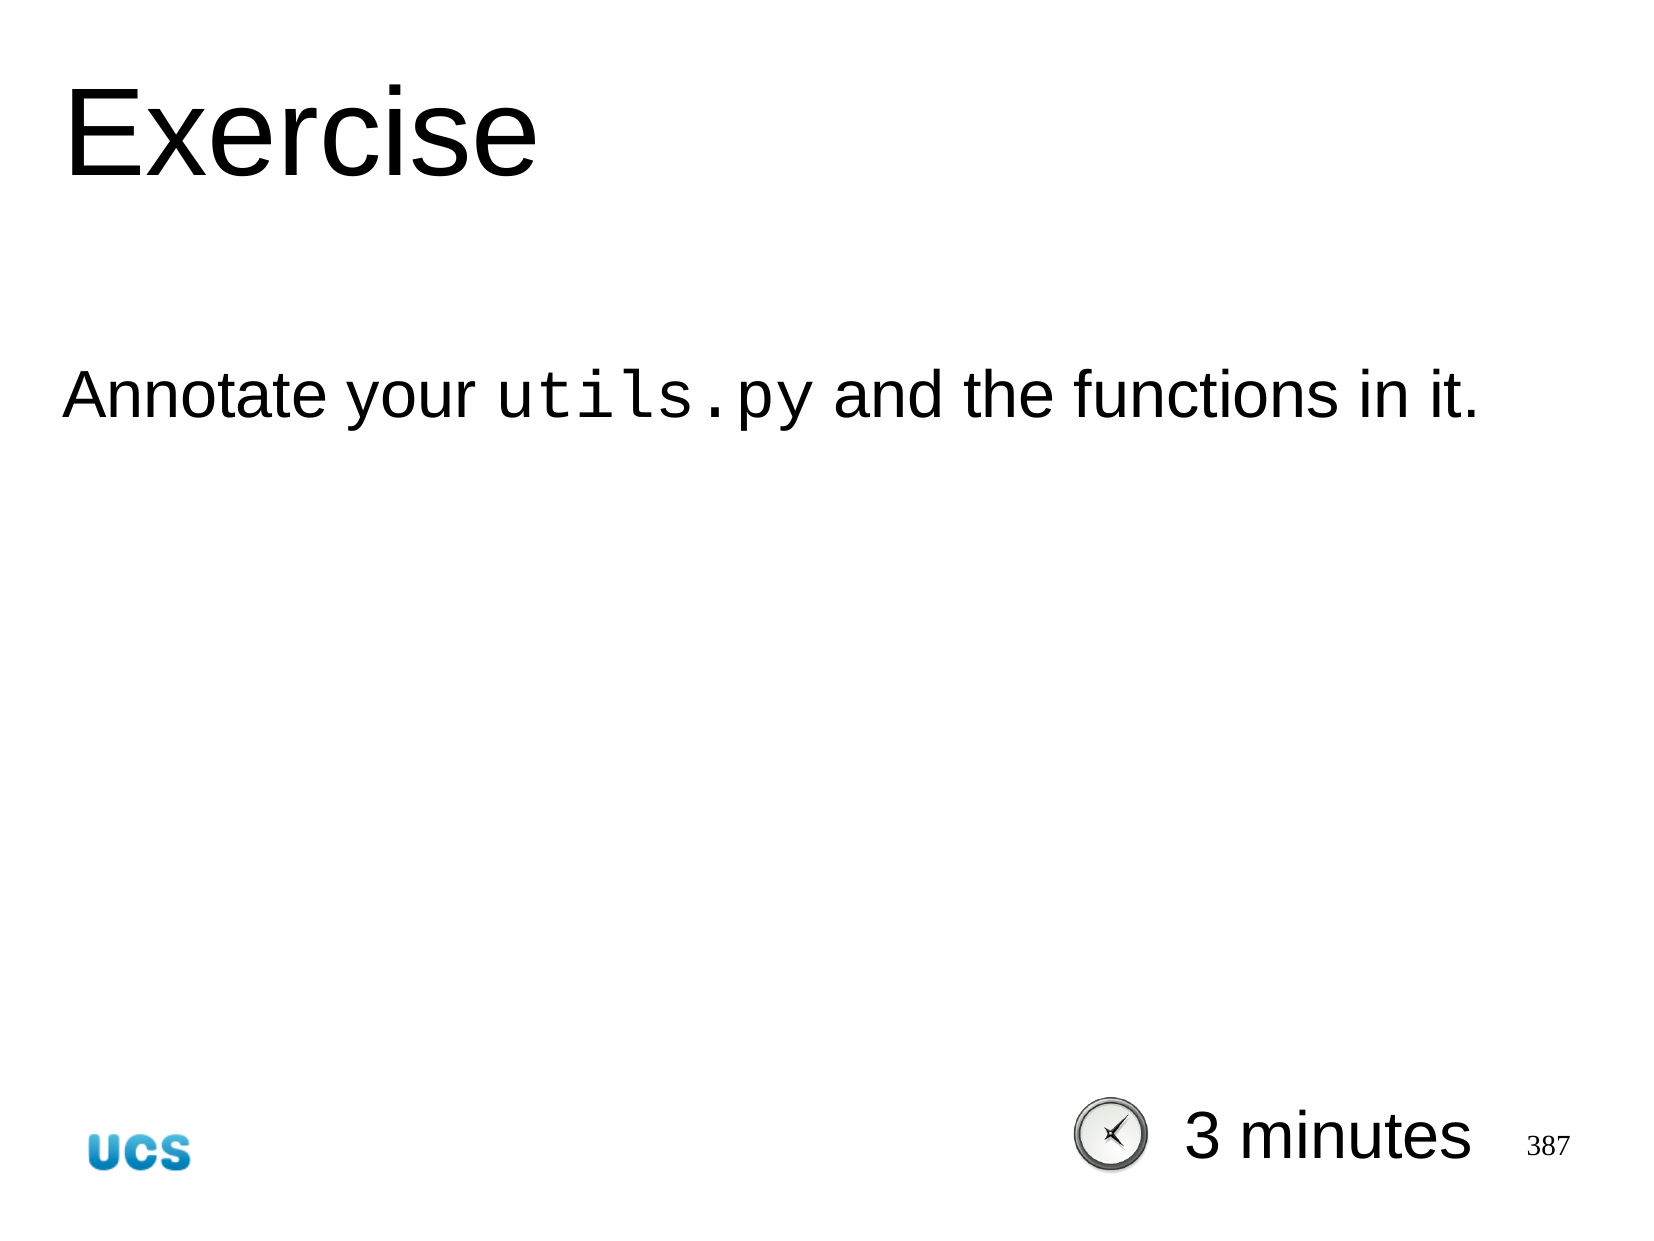

Exercise
Annotate your utils.py and the functions in it.
3 minutes
387